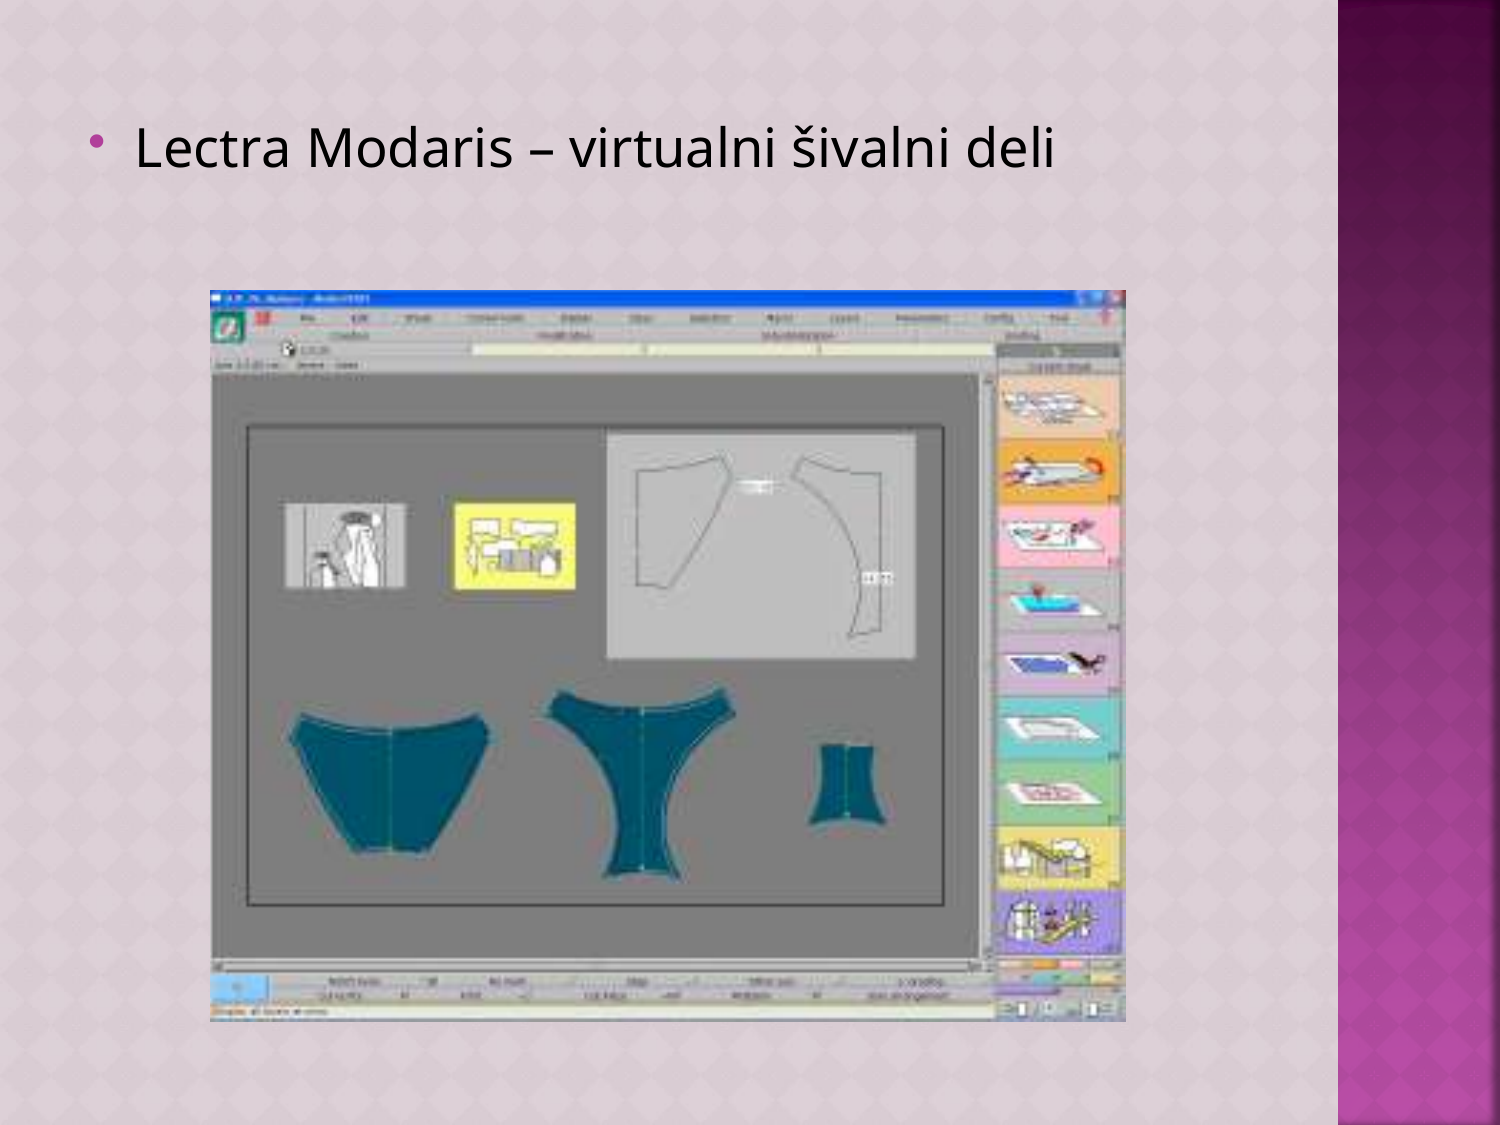

# Lectra Modaris – virtualni šivalni deli